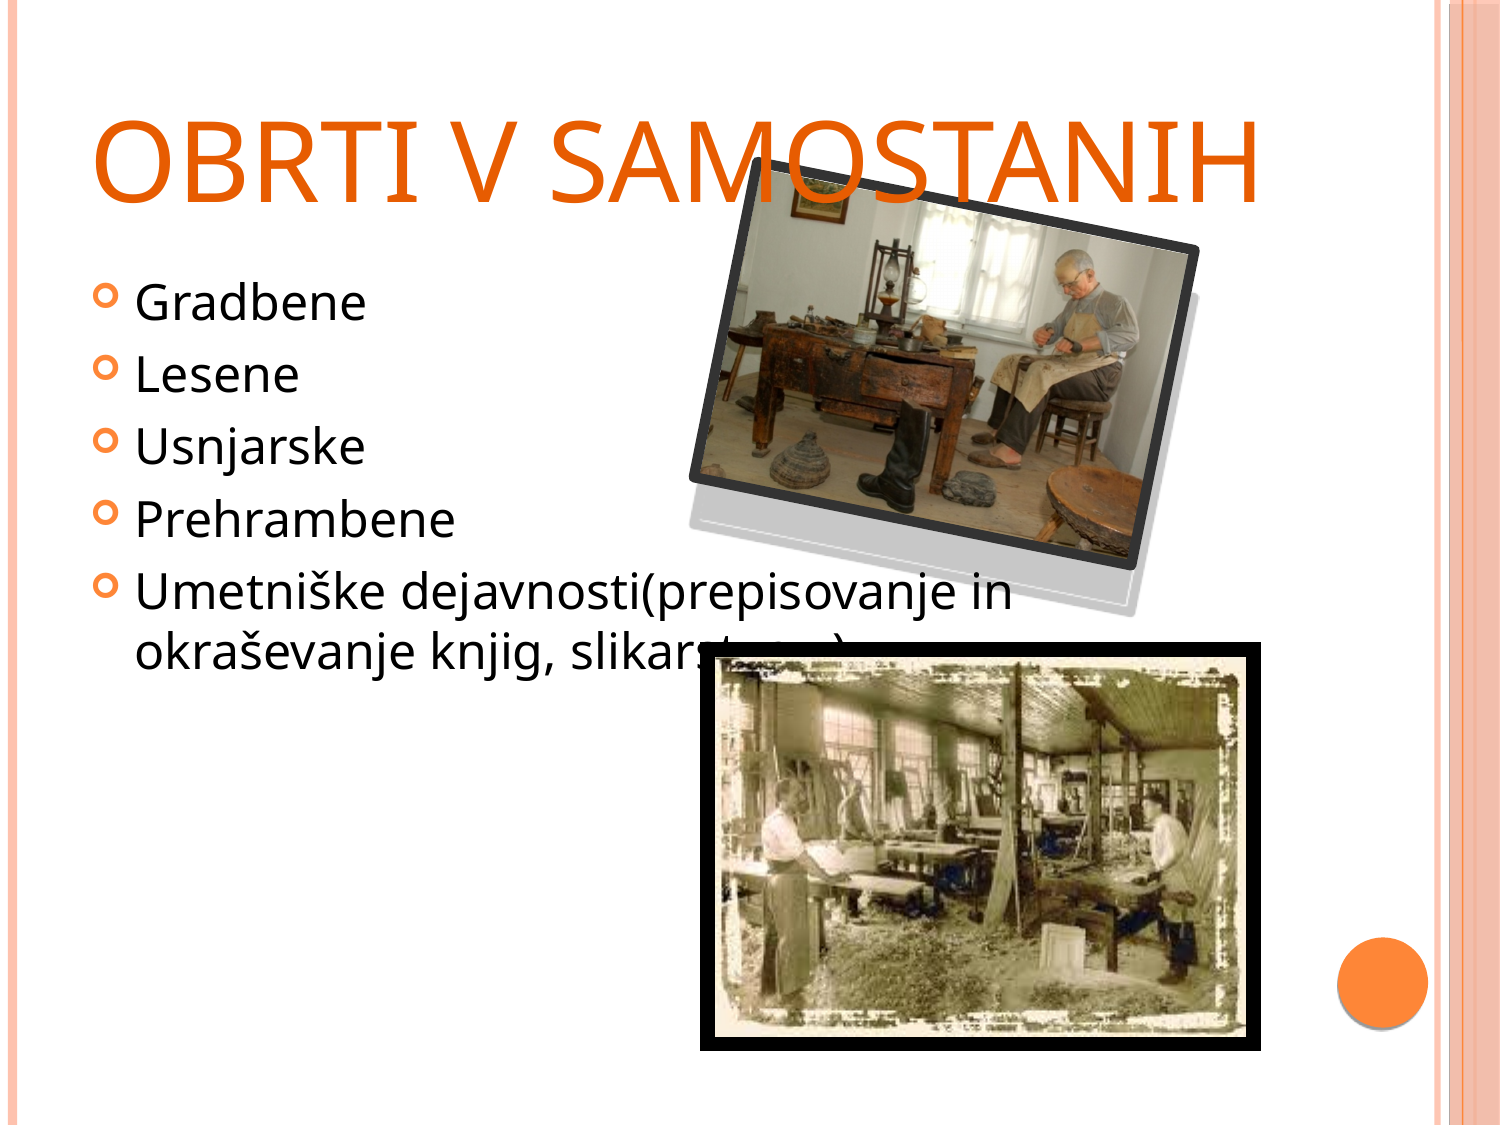

# Obrti v samostanih
Gradbene
Lesene
Usnjarske
Prehrambene
Umetniške dejavnosti(prepisovanje in okraševanje knjig, slikarstvo…)